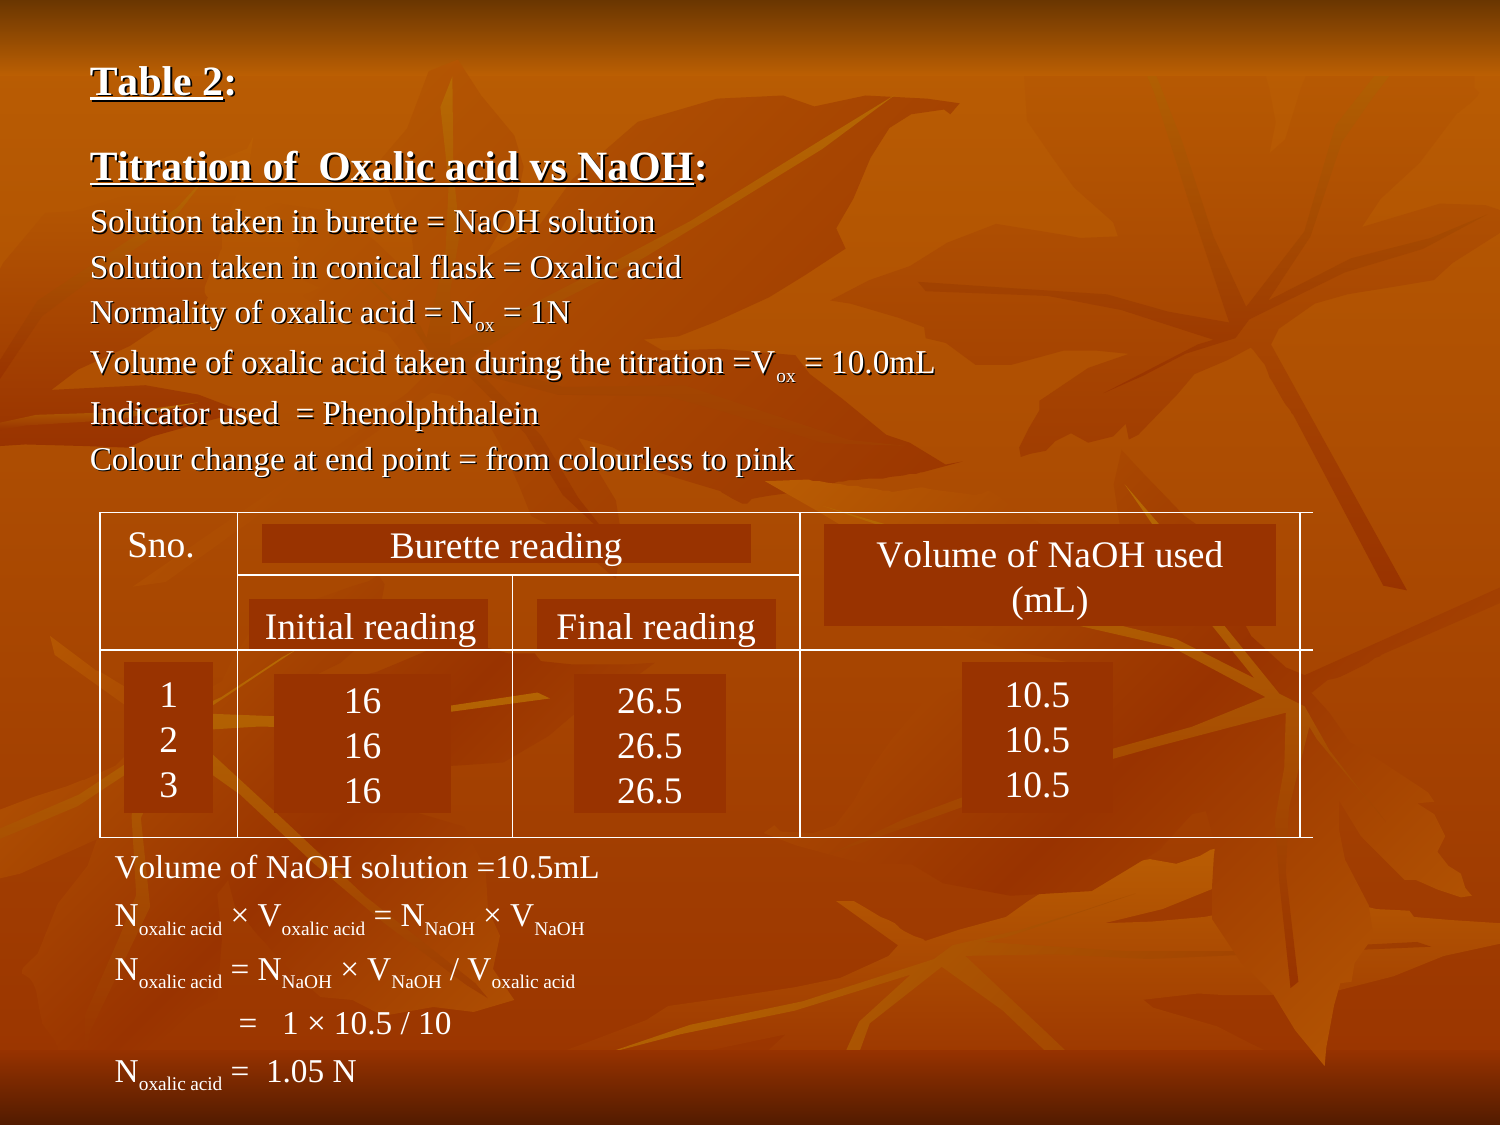

# Table 2:
Titration of Oxalic acid vs NaOH:
Solution taken in burette = NaOH solution
Solution taken in conical flask = Oxalic acid
Normality of oxalic acid = Nox = 1N
Volume of oxalic acid taken during the titration =Vox = 10.0mL
Indicator used = Phenolphthalein
Colour change at end point = from colourless to pink
Sno.
Burette reading
Volume of NaOH used
(mL)
Initial reading
Final reading
1
2
3
10.5
10.5
10.5
16
16
16
26.5
26.5
26.5
Volume of NaOH solution =10.5mL
Noxalic acid × Voxalic acid = NNaOH × VNaOH
Noxalic acid = NNaOH × VNaOH / Voxalic acid
 = 1 × 10.5 / 10
Noxalic acid = 1.05 N